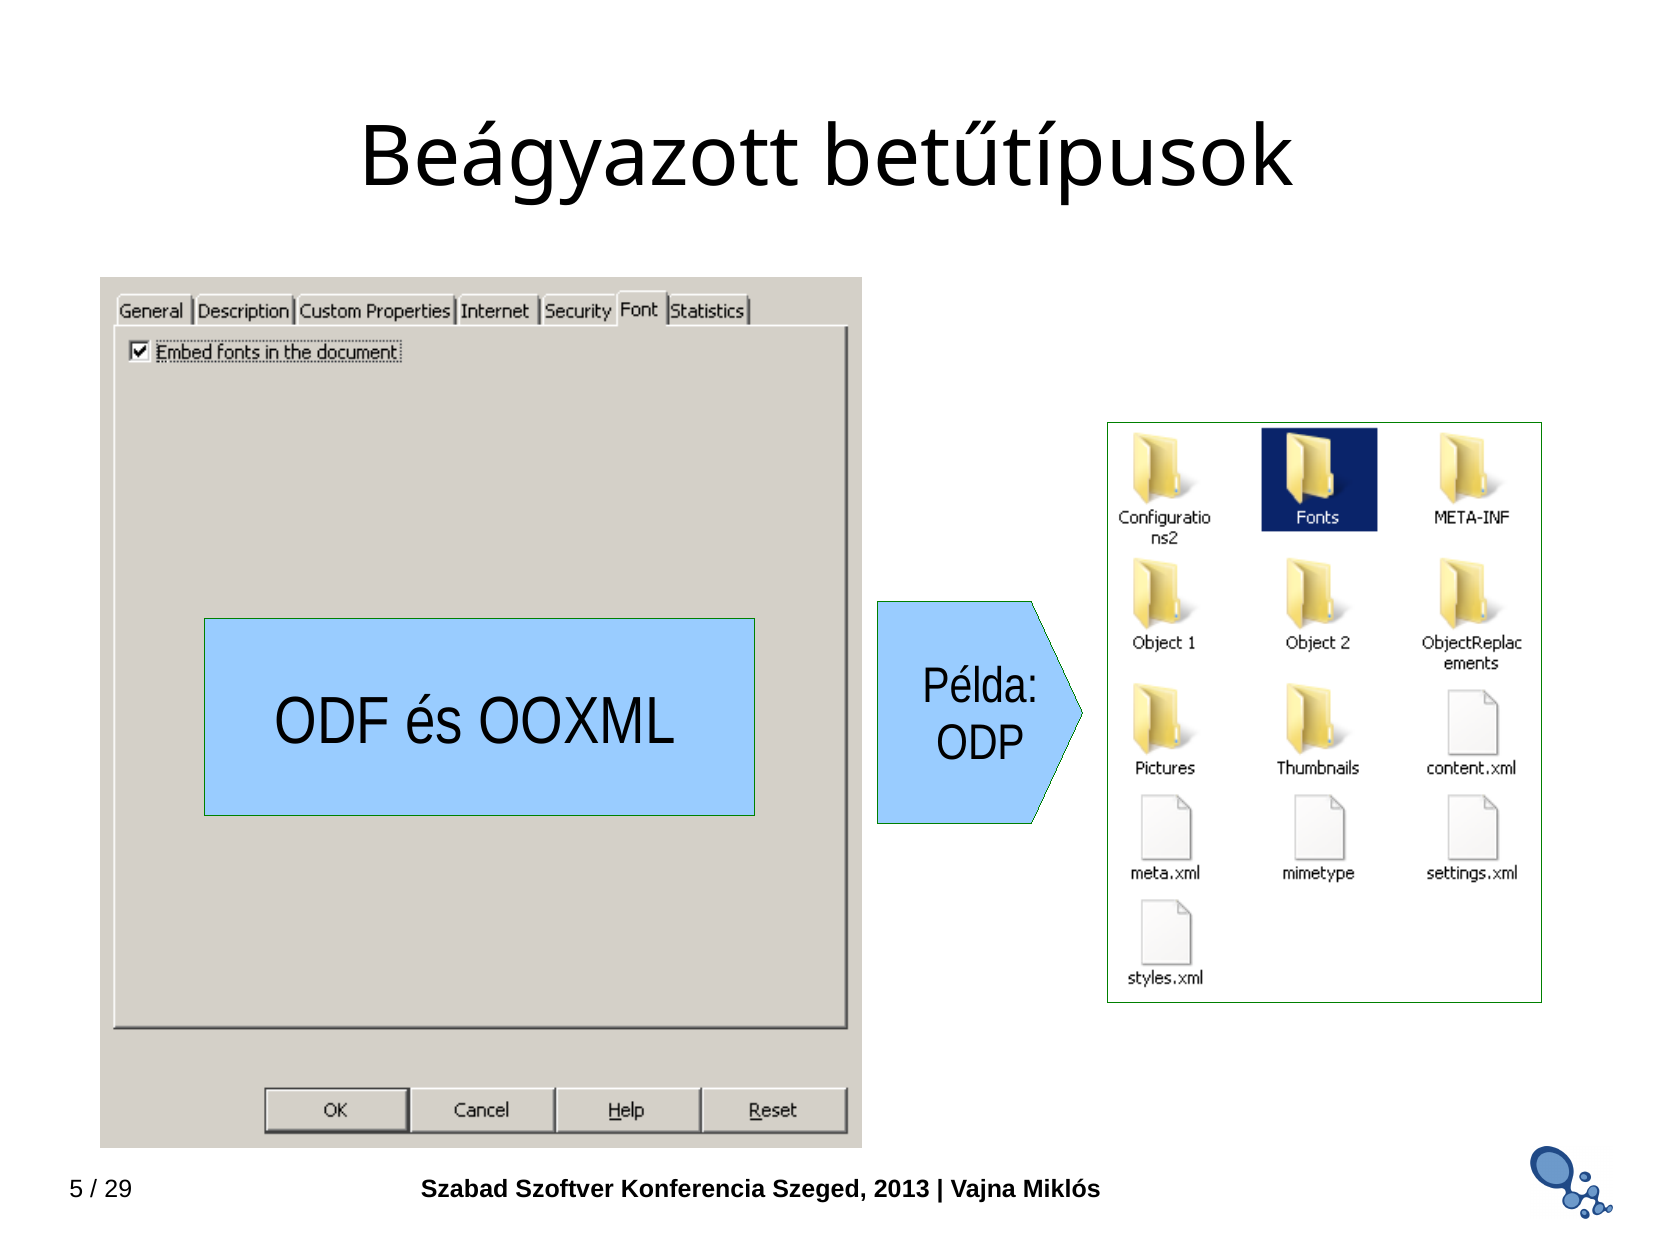

# Beágyazott betűtípusok
Példa:
ODP
ODF és OOXML